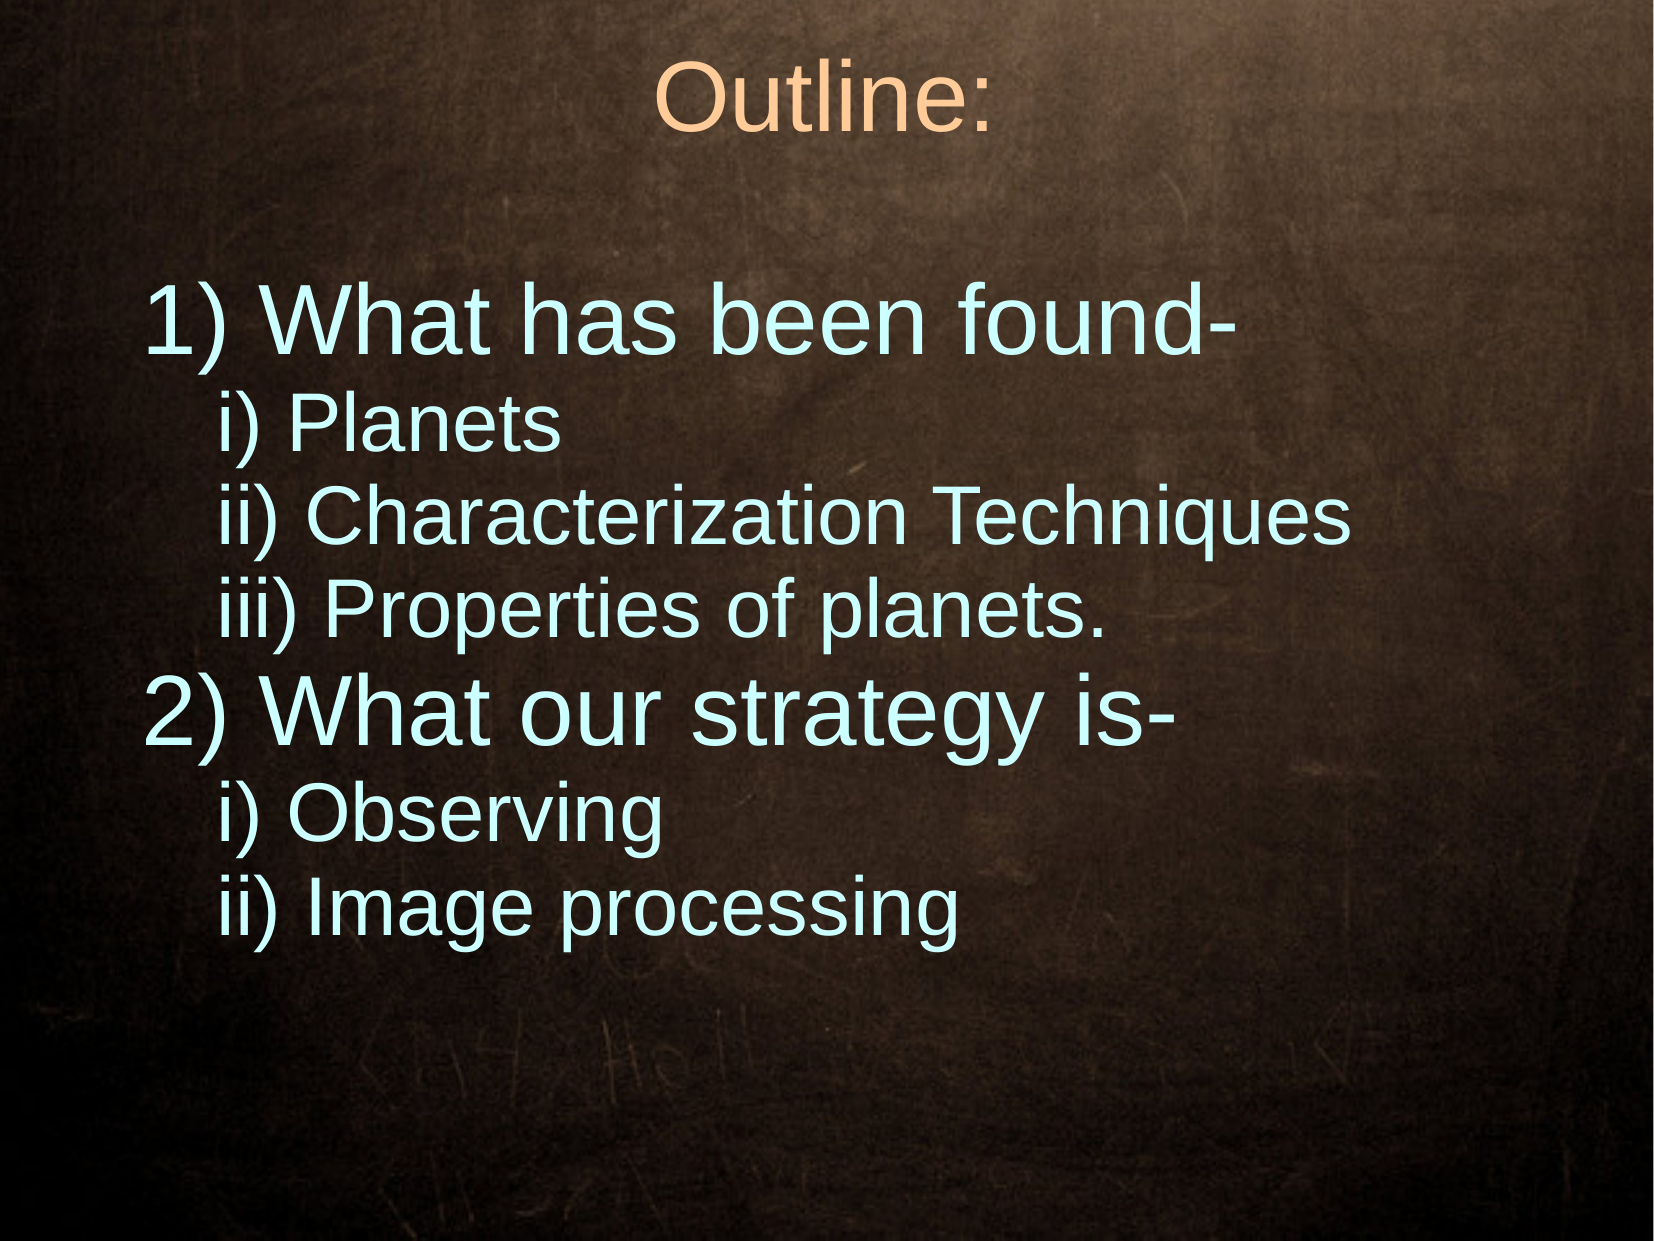

Outline:
1) What has been found-
	i) Planets
	ii) Characterization Techniques
	iii) Properties of planets.
2) What our strategy is-
	i) Observing
	ii) Image processing